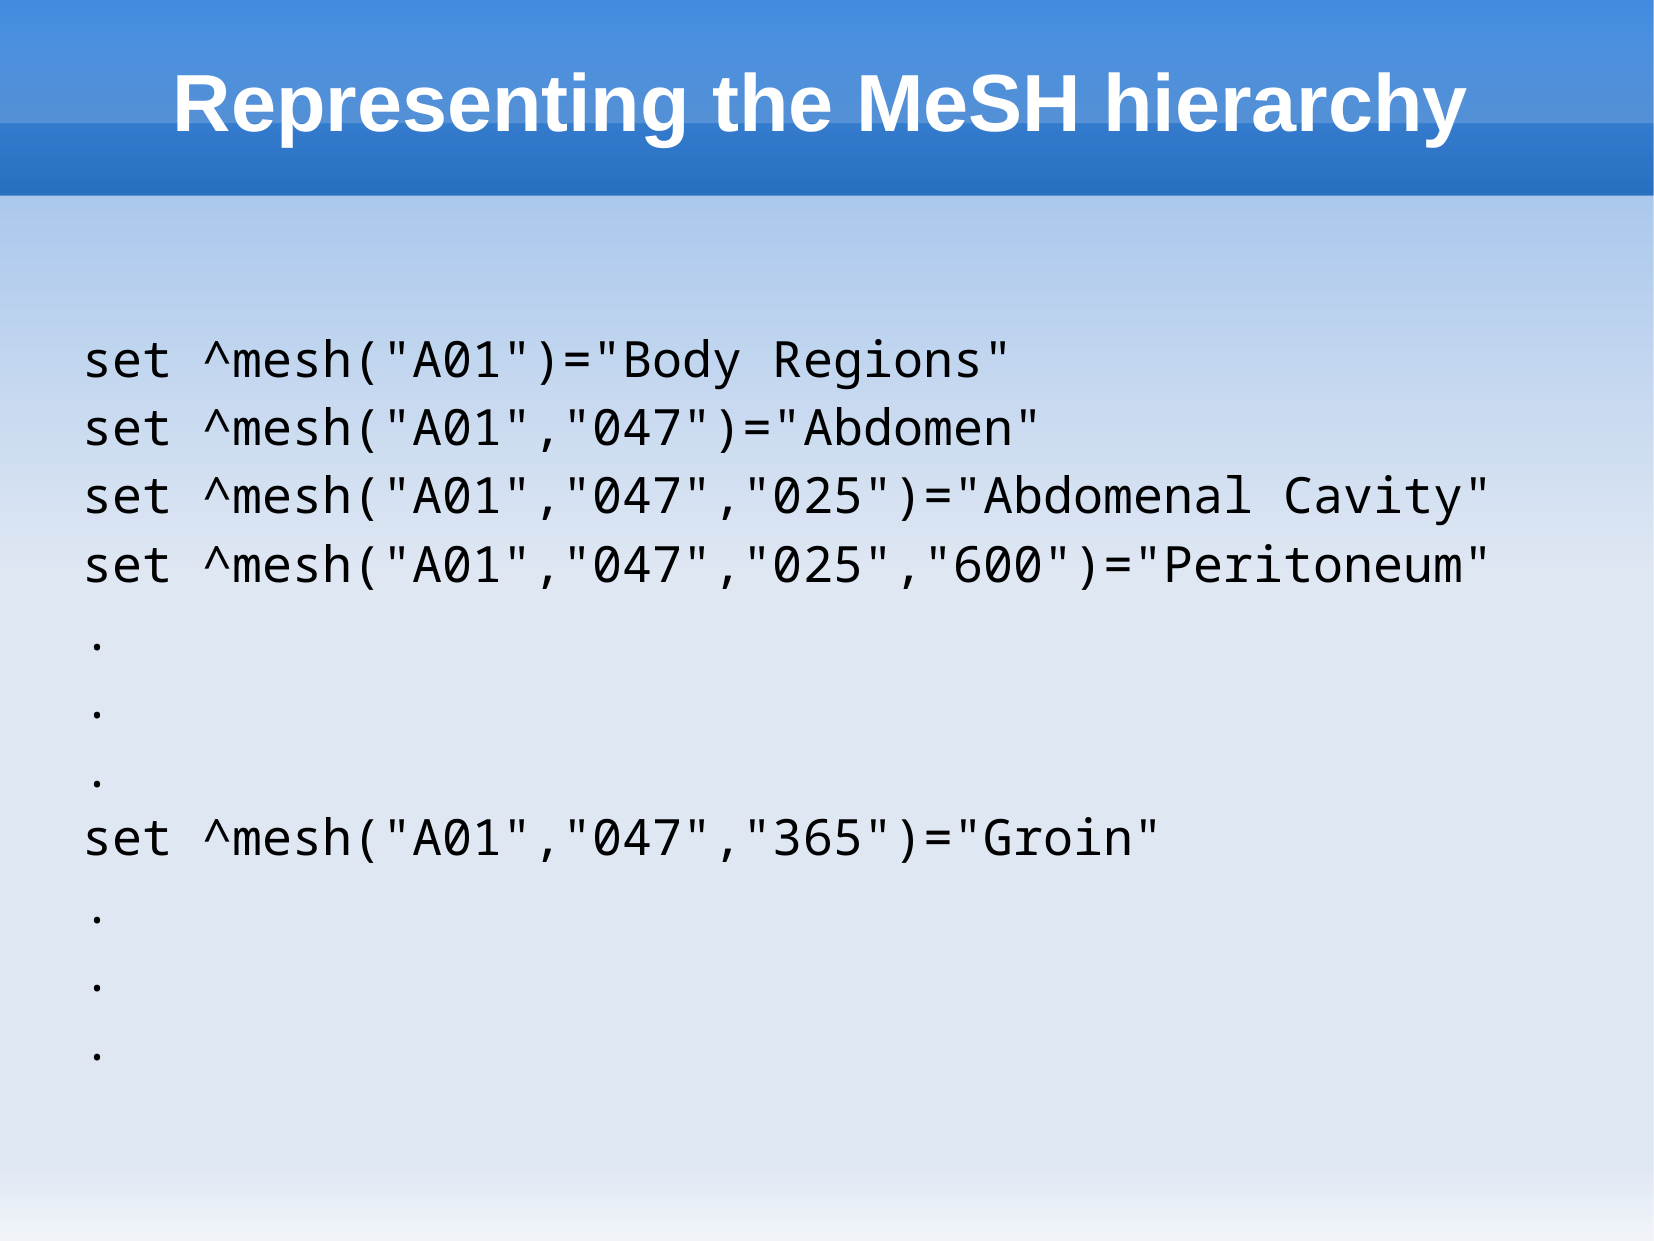

# Representing the MeSH hierarchy
set ^mesh("A01")="Body Regions"
set ^mesh("A01","047")="Abdomen"
set ^mesh("A01","047","025")="Abdomenal Cavity"
set ^mesh("A01","047","025","600")="Peritoneum"
.
.
.
set ^mesh("A01","047","365")="Groin"
.
.
.